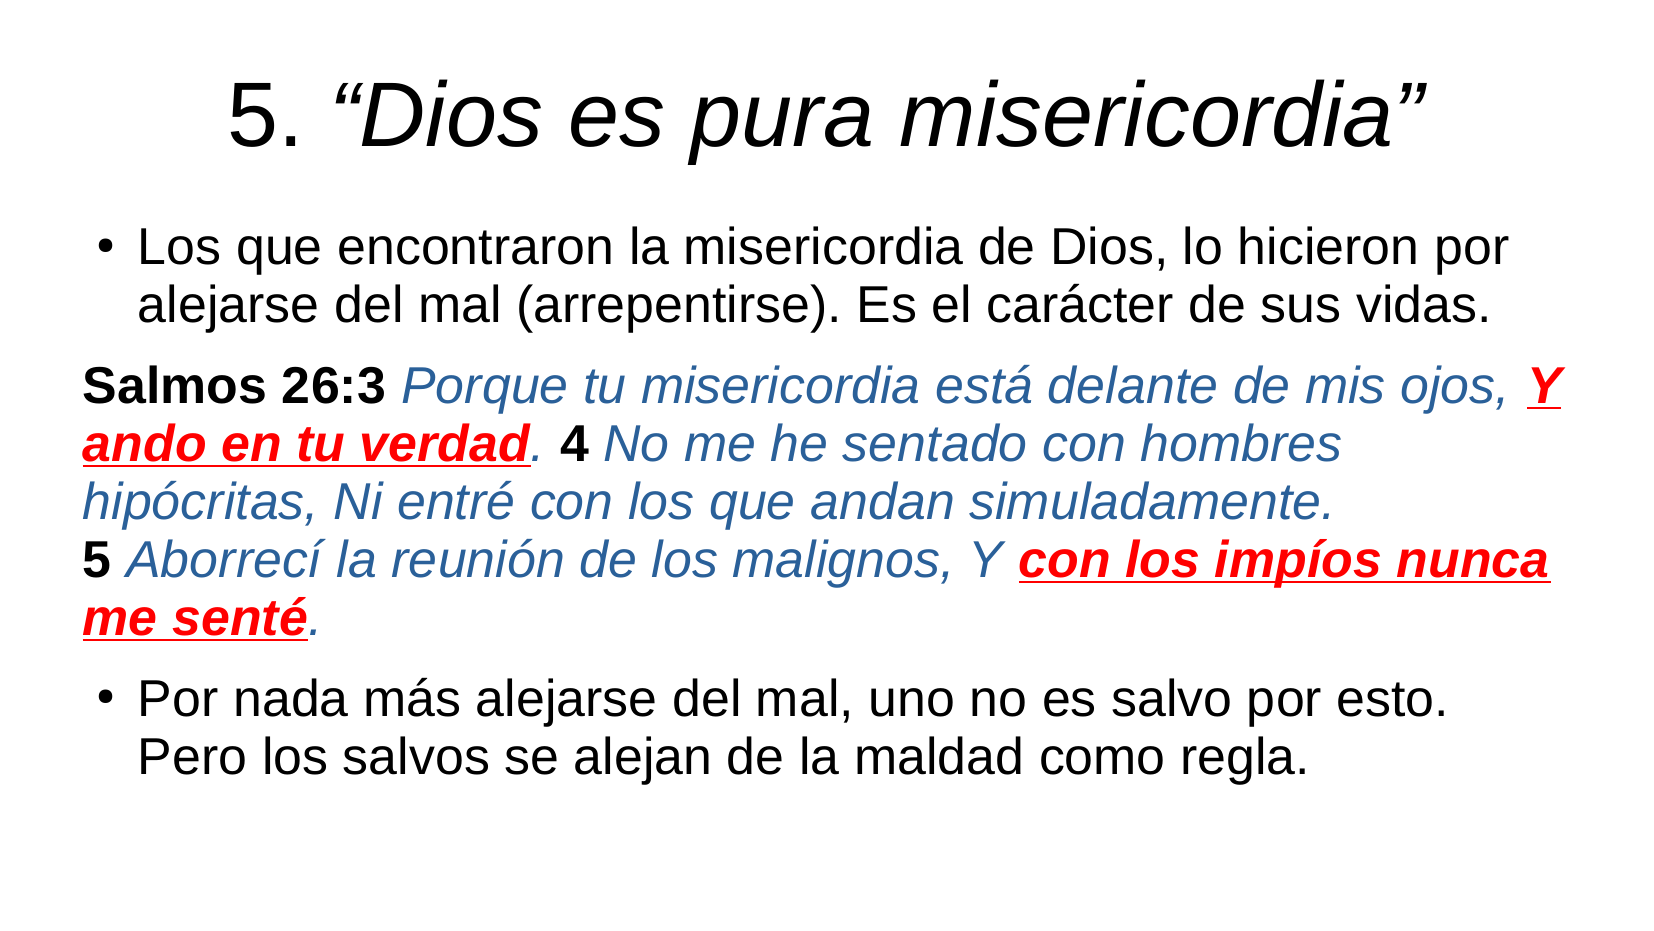

# 5. “Dios es pura misericordia”
Los que encontraron la misericordia de Dios, lo hicieron por alejarse del mal (arrepentirse). Es el carácter de sus vidas.
Salmos 26:3 Porque tu misericordia está delante de mis ojos, Y ando en tu verdad. 4 No me he sentado con hombres hipócritas, Ni entré con los que andan simuladamente.
5 Aborrecí la reunión de los malignos, Y con los impíos nunca me senté.
Por nada más alejarse del mal, uno no es salvo por esto. Pero los salvos se alejan de la maldad como regla.